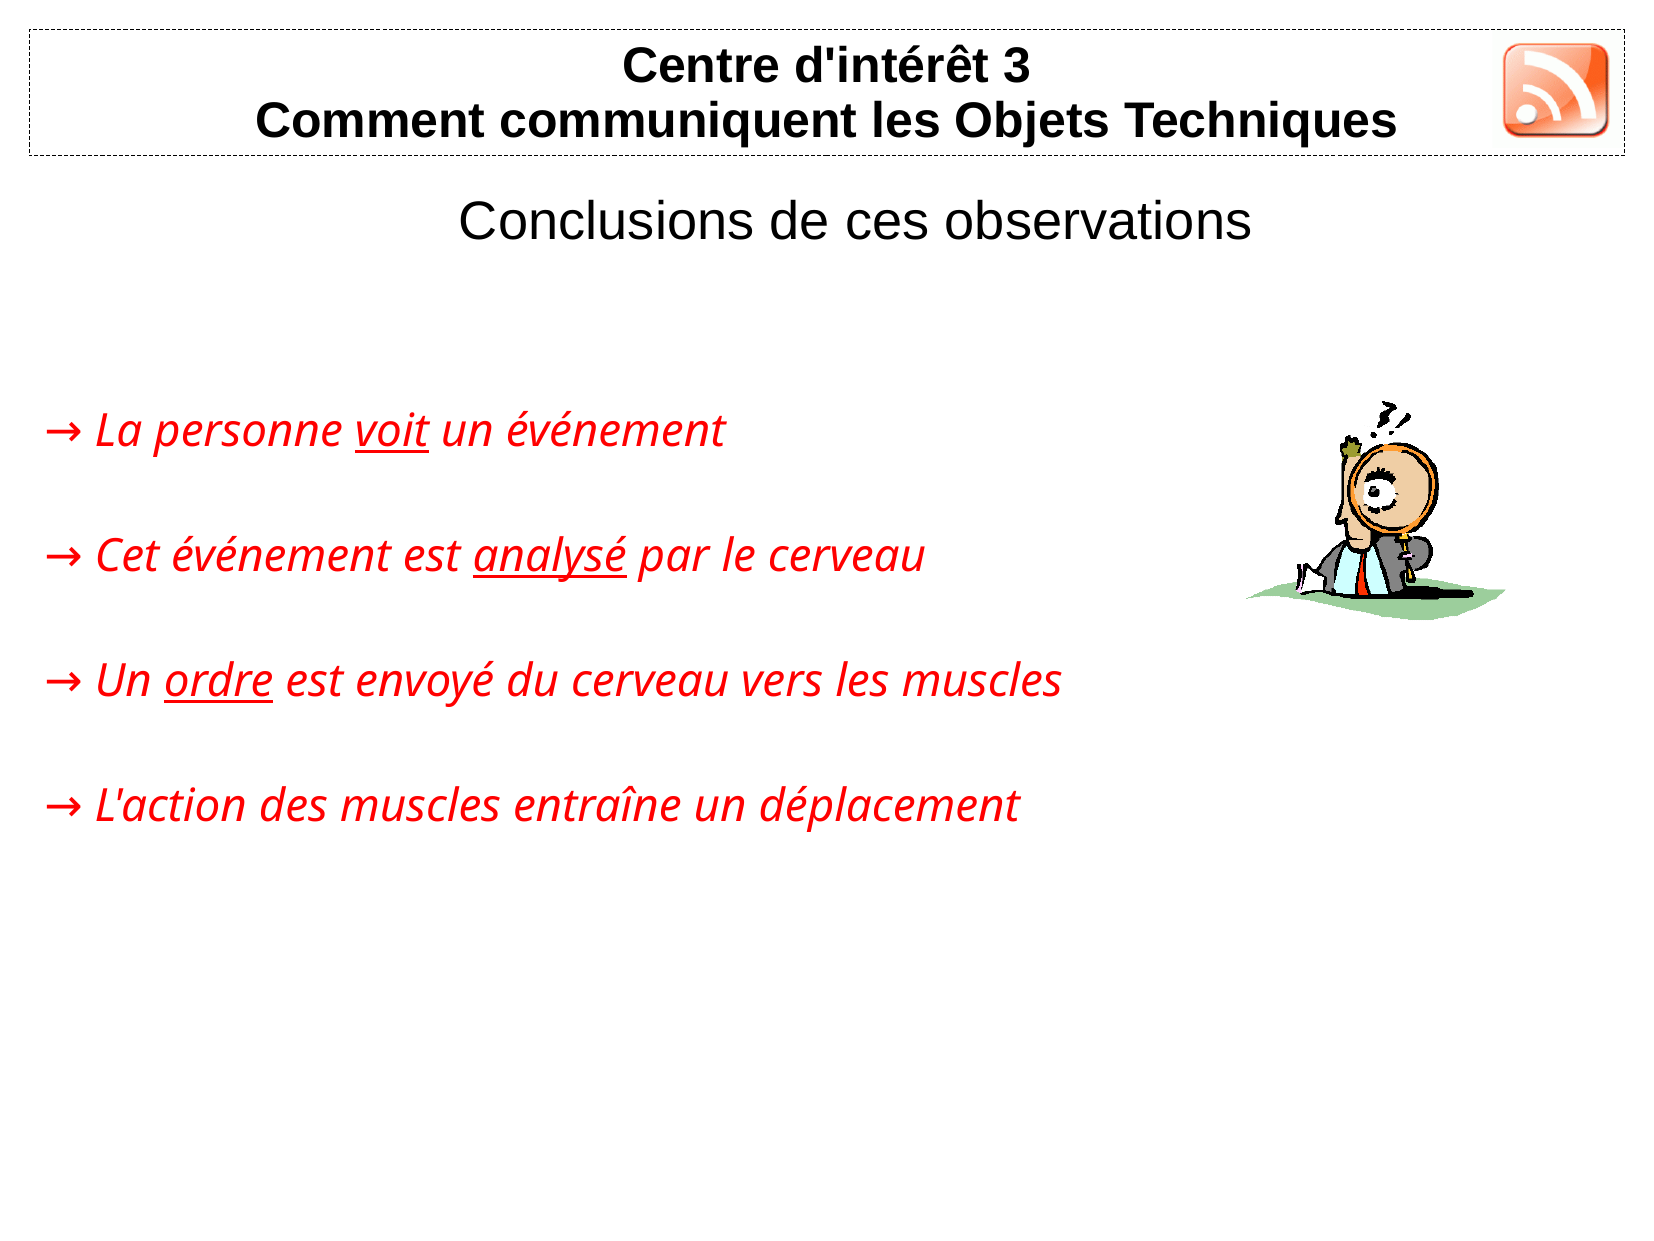

Centre d'intérêt 3
Comment communiquent les Objets Techniques
Conclusions de ces observations
→ La personne voit un événement
→ Cet événement est analysé par le cerveau
→ Un ordre est envoyé du cerveau vers les muscles
→ L'action des muscles entraîne un déplacement